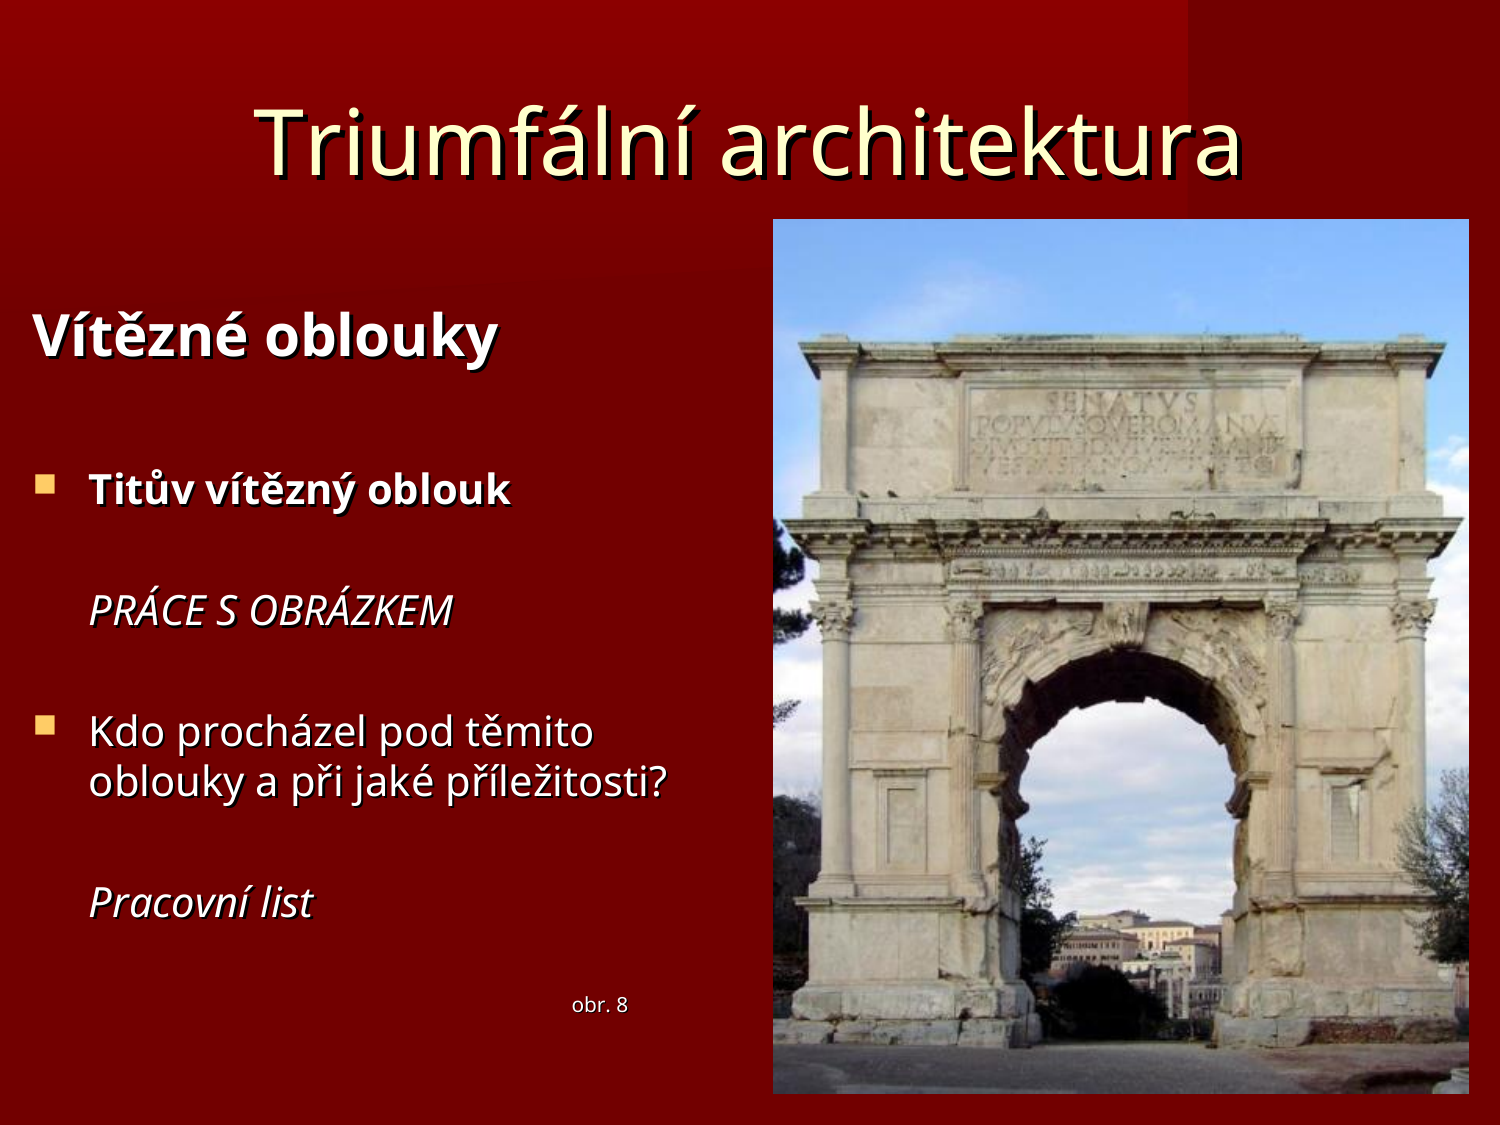

# Triumfální architektura
Vítězné oblouky
Titův vítězný oblouk
	PRÁCE S OBRÁZKEM
Kdo procházel pod těmito oblouky a při jaké příležitosti?
	Pracovní list
 obr. 8